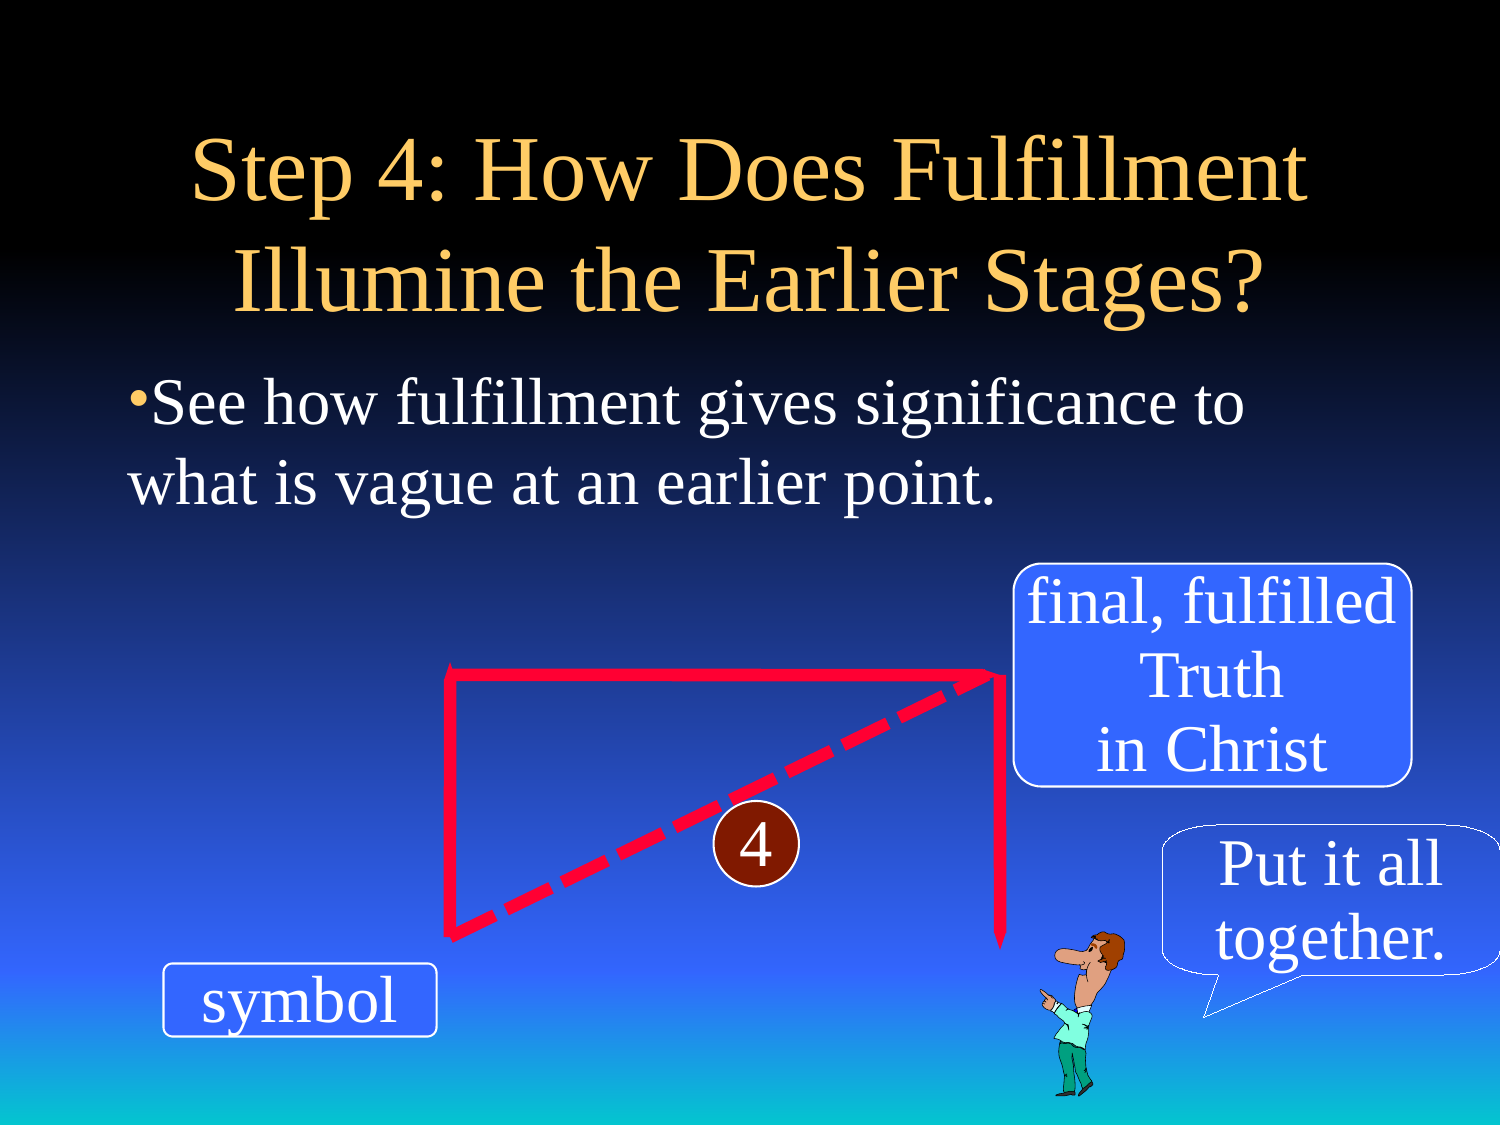

# Step 4: How Does Fulfillment Illumine the Earlier Stages?
See how fulfillment gives significance to what is vague at an earlier point.
final, fulfilled
Truth
in Christ
4
Put it all
together.
symbol